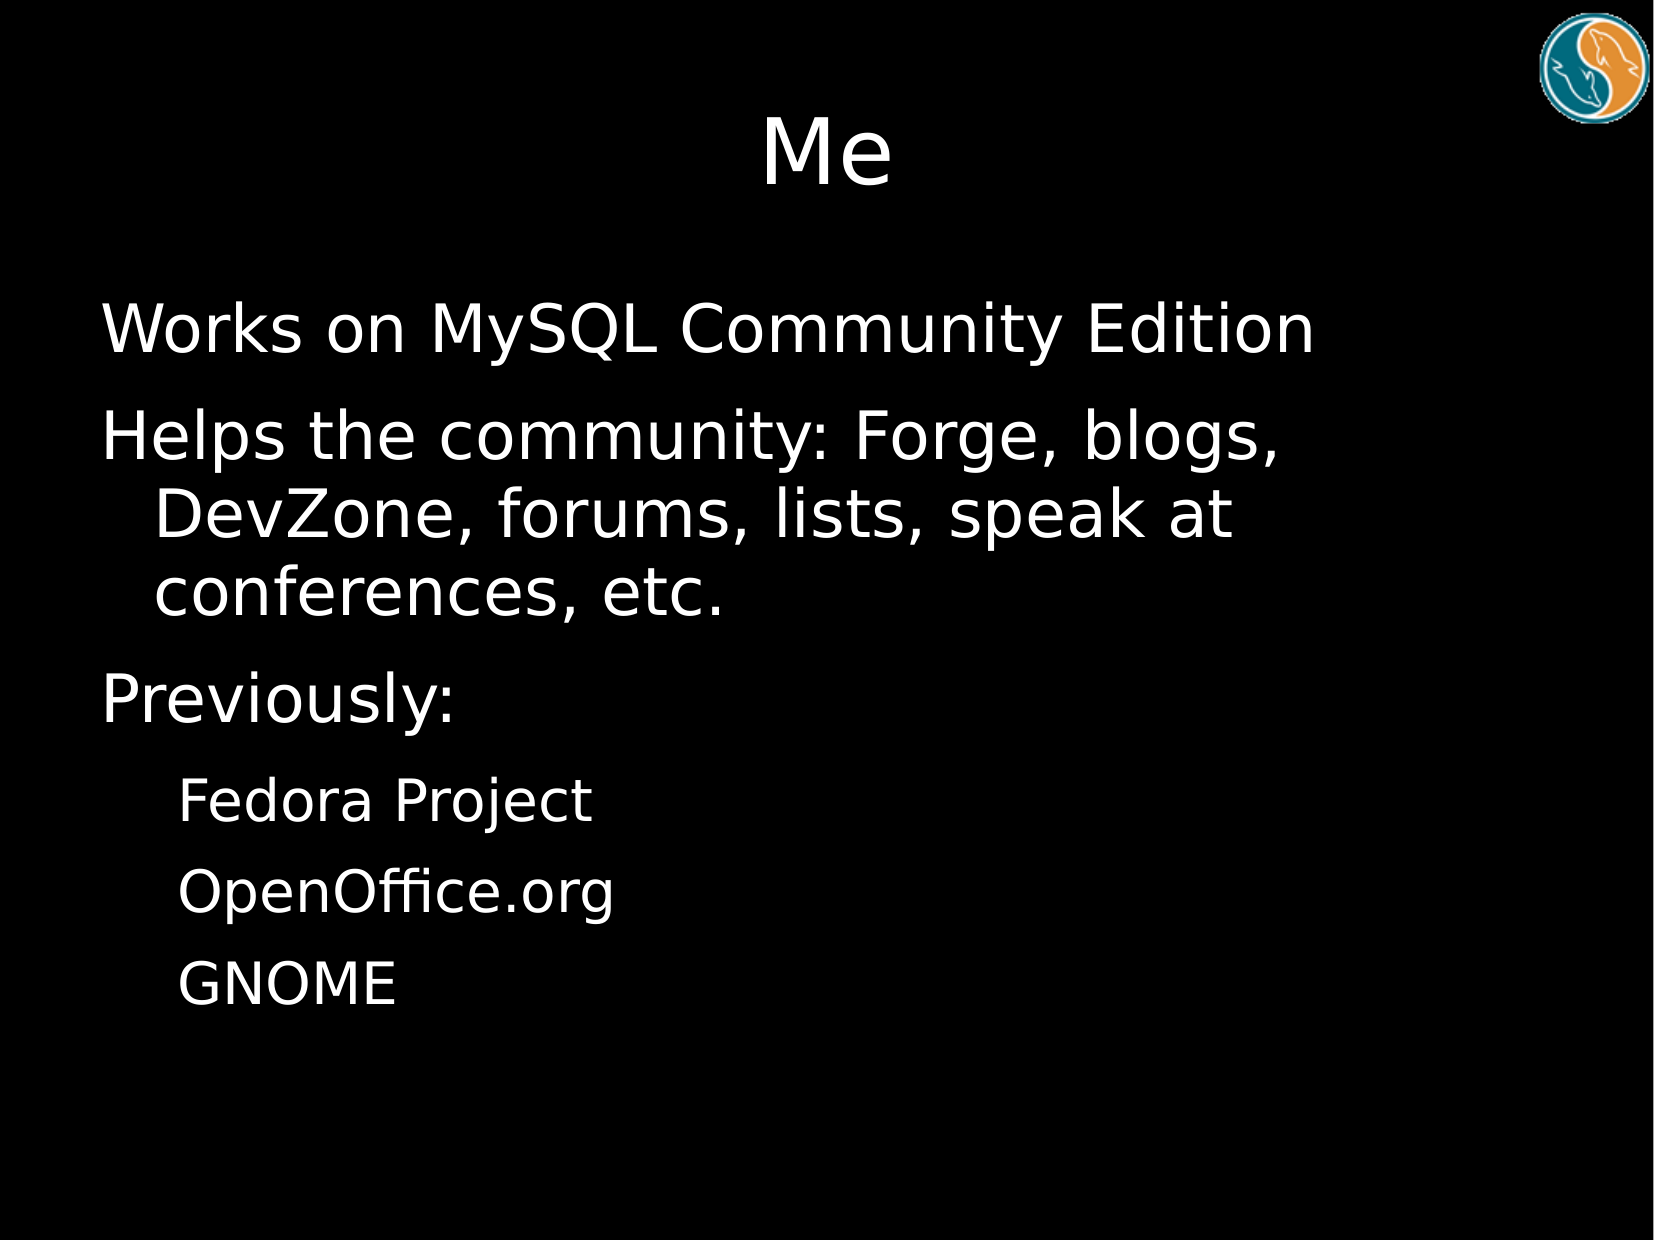

# Me
Works on MySQL Community Edition
Helps the community: Forge, blogs, DevZone, forums, lists, speak at conferences, etc.
Previously:
Fedora Project
OpenOffice.org
GNOME